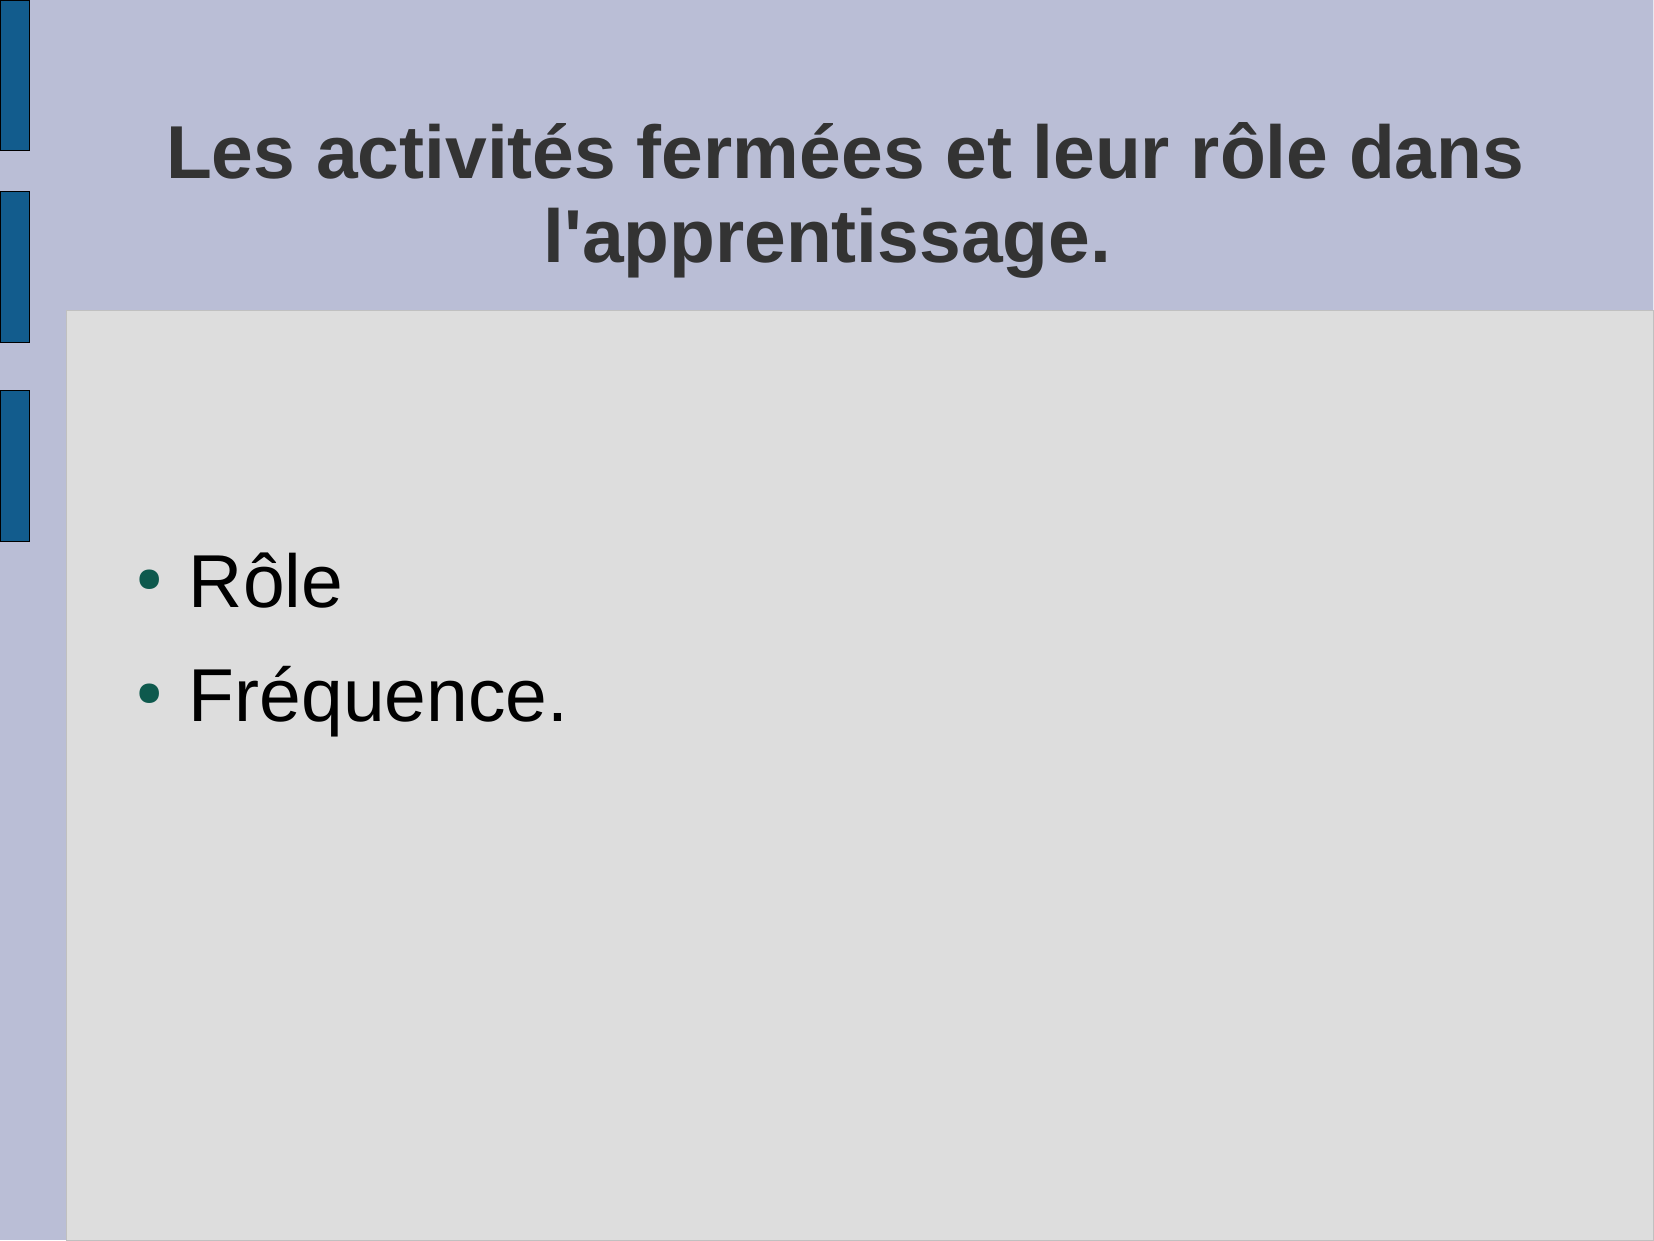

# Les activités fermées et leur rôle dans l'apprentissage.
Rôle
Fréquence.